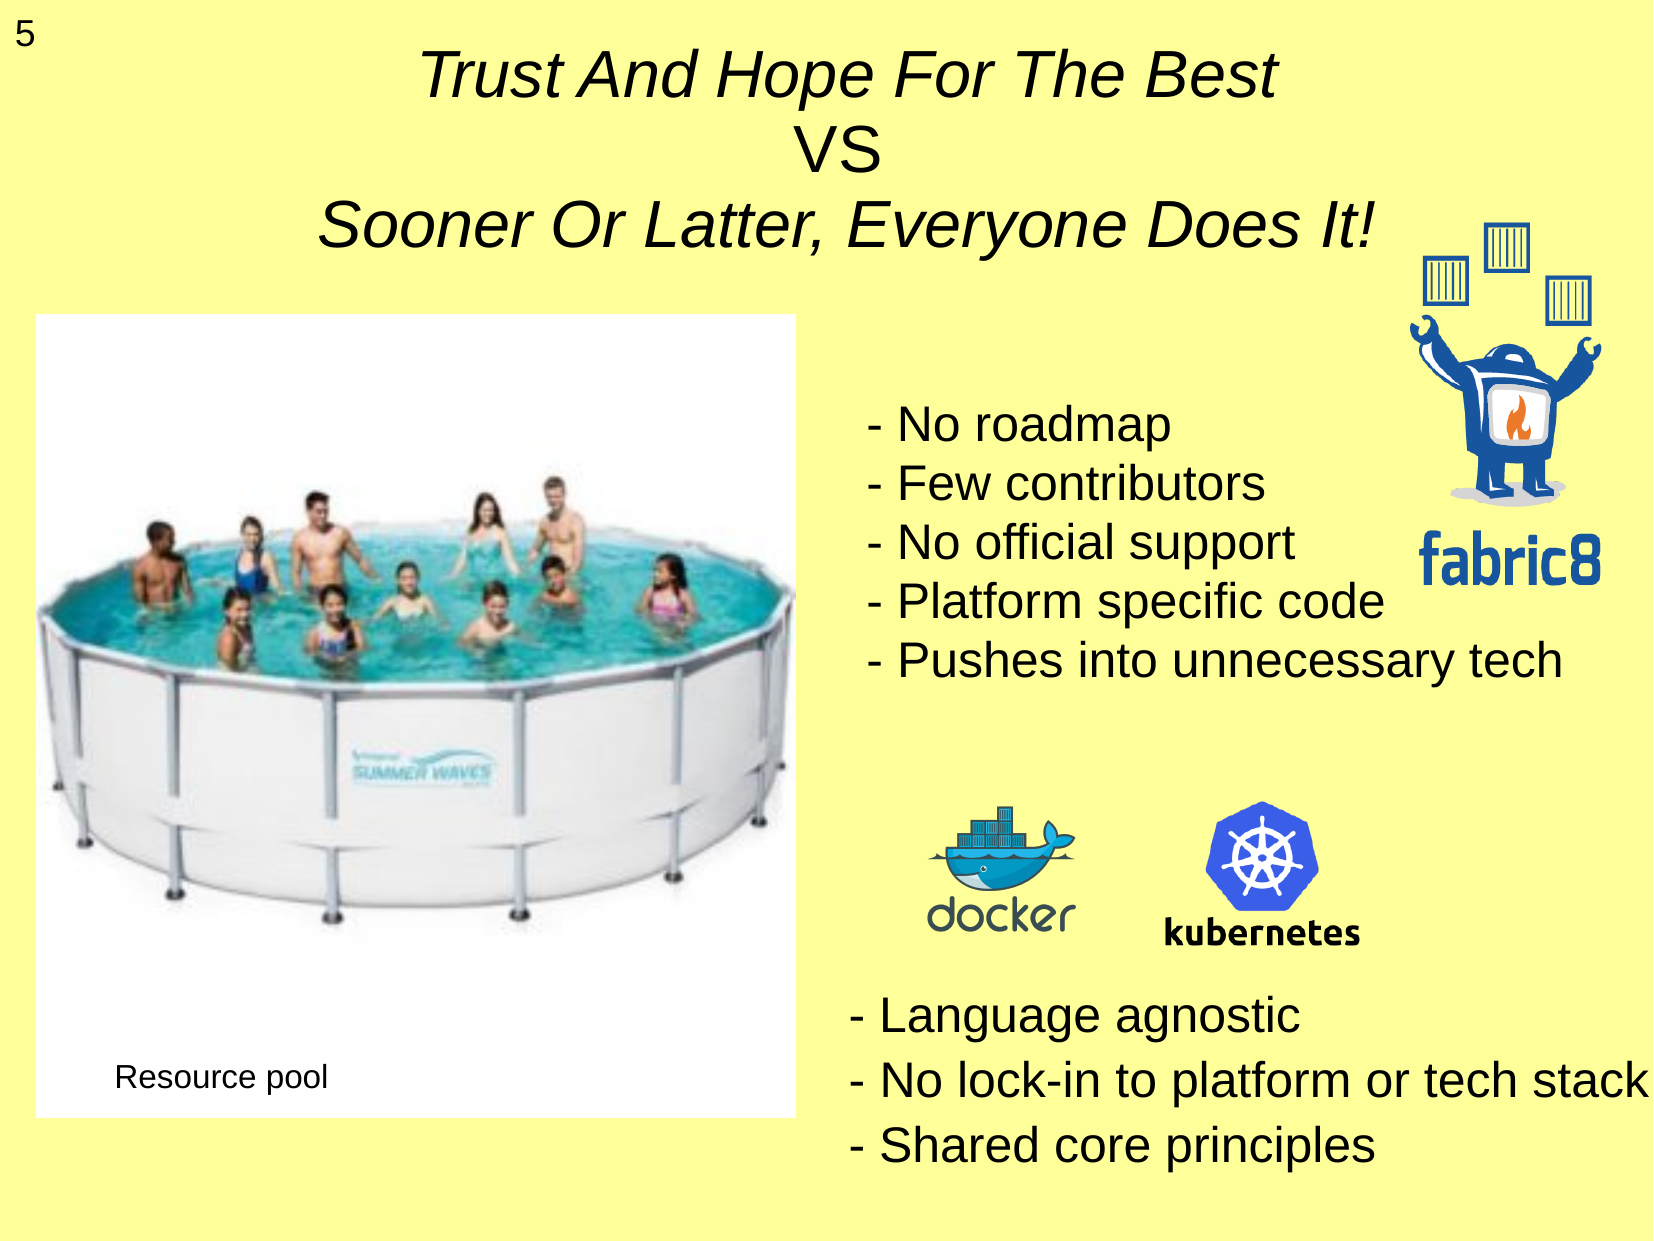

Trust And Hope For The Best
VS
Sooner Or Latter, Everyone Does It!
 - No roadmap
 - Few contributors
 - No official support
 - Platform specific code
 - Pushes into unnecessary tech
 - Language agnostic
 - No lock-in to platform or tech stack
Resource pool
 - Shared core principles